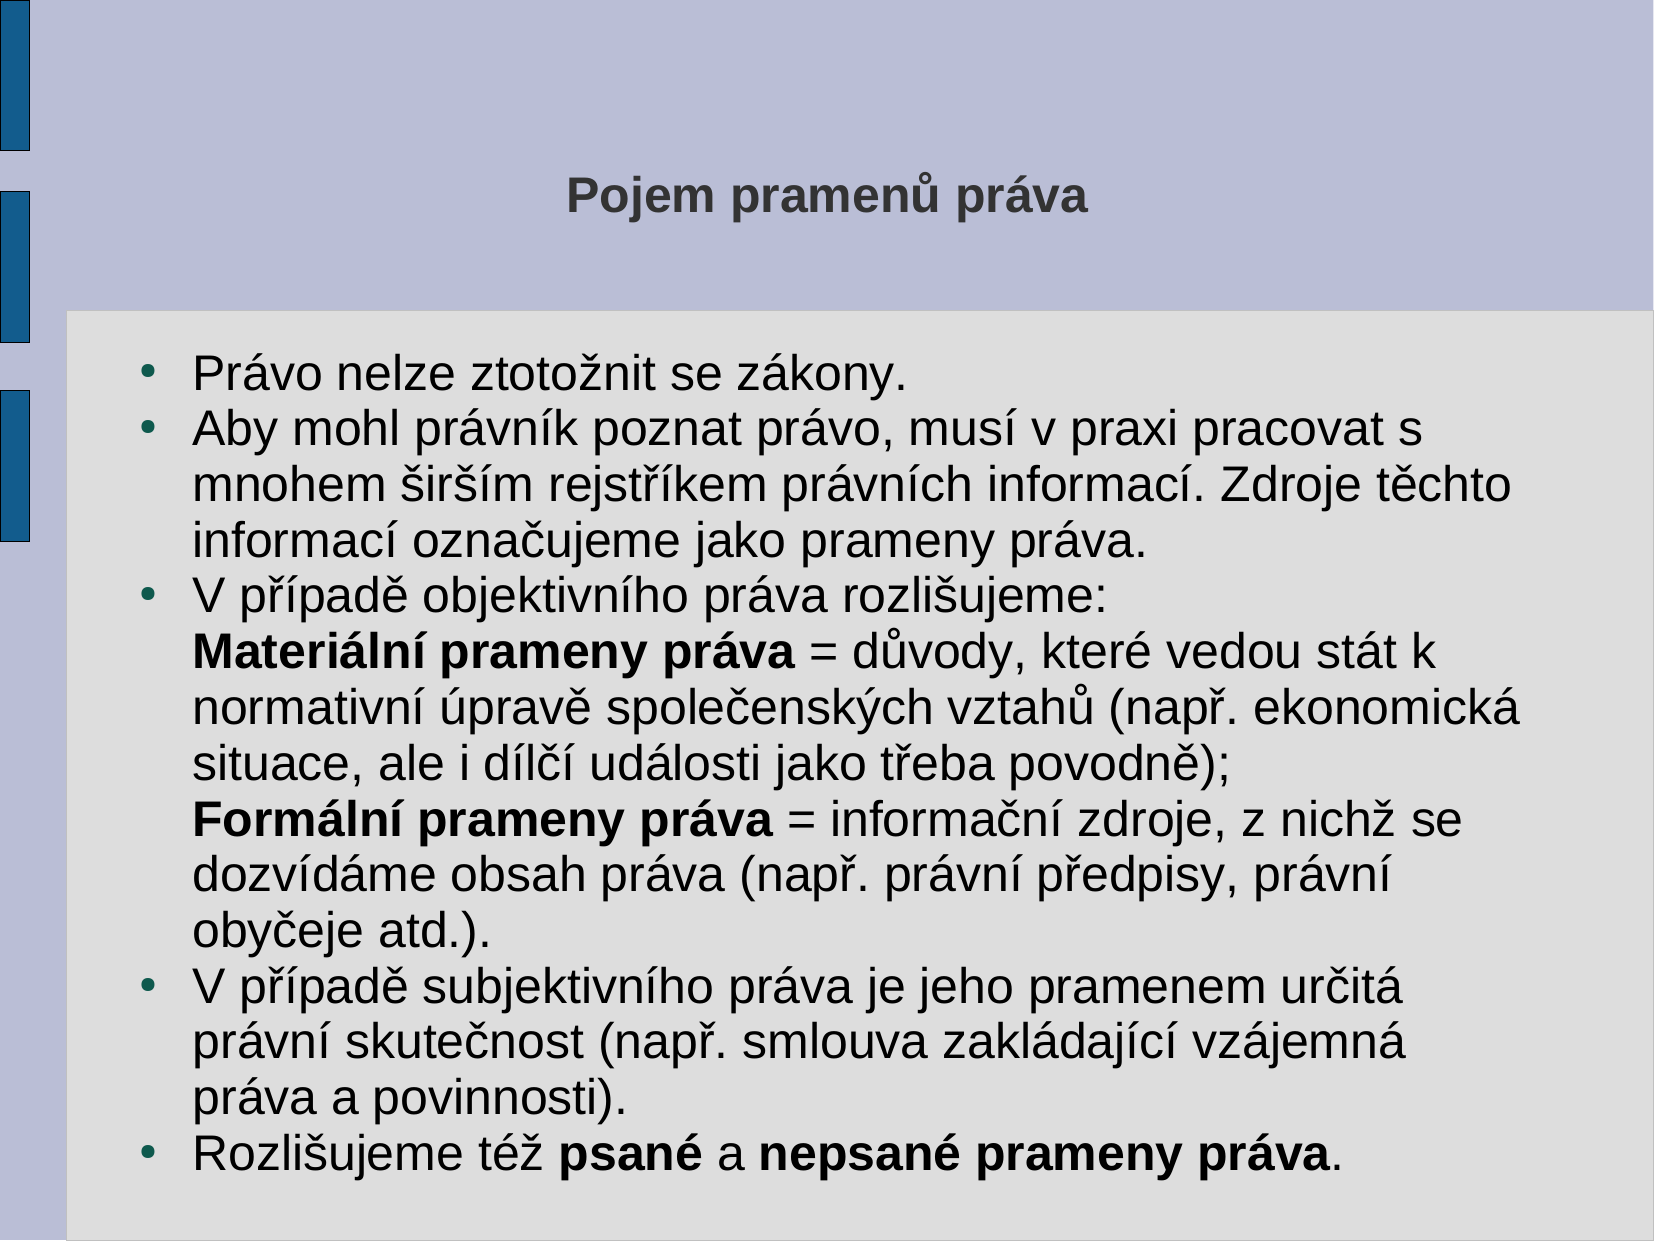

# Pojem pramenů práva
Právo nelze ztotožnit se zákony.
Aby mohl právník poznat právo, musí v praxi pracovat s mnohem širším rejstříkem právních informací. Zdroje těchto informací označujeme jako prameny práva.
V případě objektivního práva rozlišujeme:
Materiální prameny práva = důvody, které vedou stát k normativní úpravě společenských vztahů (např. ekonomická situace, ale i dílčí události jako třeba povodně);
Formální prameny práva = informační zdroje, z nichž se dozvídáme obsah práva (např. právní předpisy, právní obyčeje atd.).
V případě subjektivního práva je jeho pramenem určitá právní skutečnost (např. smlouva zakládající vzájemná práva a povinnosti).
Rozlišujeme též psané a nepsané prameny práva.